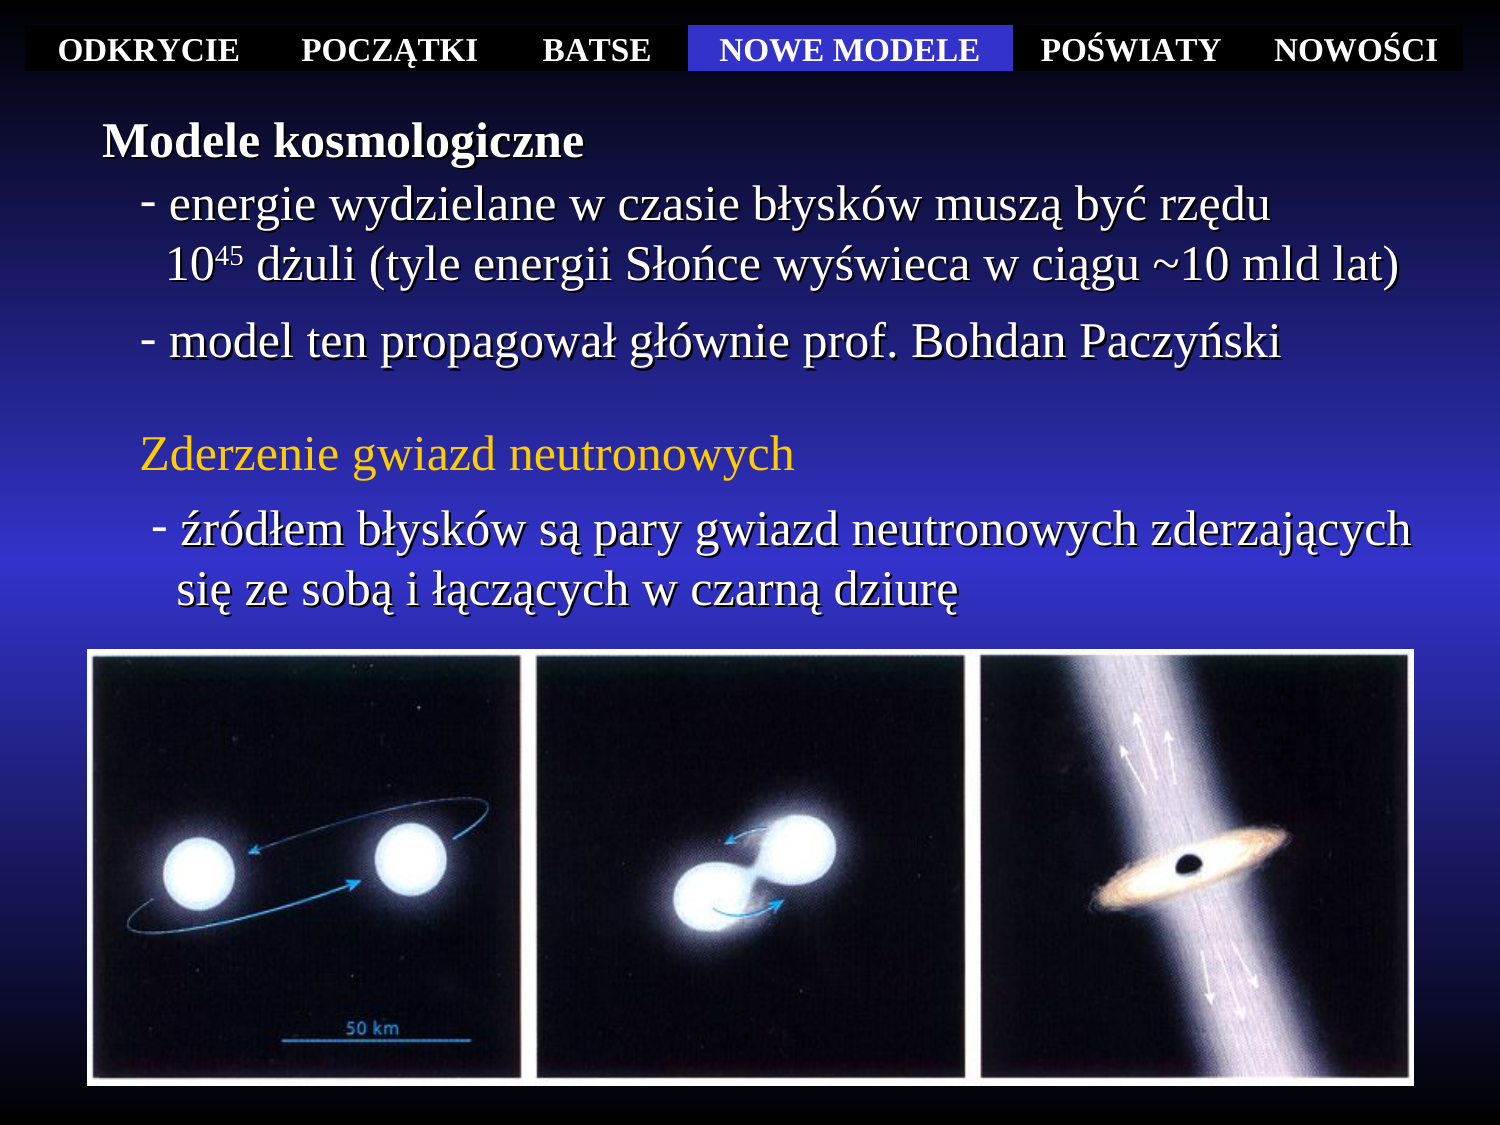

| ODKRYCIE | POCZĄTKI | BATSE | NOWE MODELE | POŚWIATY | NOWOŚCI |
| --- | --- | --- | --- | --- | --- |
Modele kosmologiczne
 energie wydzielane w czasie błysków muszą być rzędu
 1045 dżuli (tyle energii Słońce wyświeca w ciągu ~10 mld lat)
 model ten propagował głównie prof. Bohdan Paczyński
Zderzenie gwiazd neutronowych
 źródłem błysków są pary gwiazd neutronowych zderzających
 się ze sobą i łączących w czarną dziurę